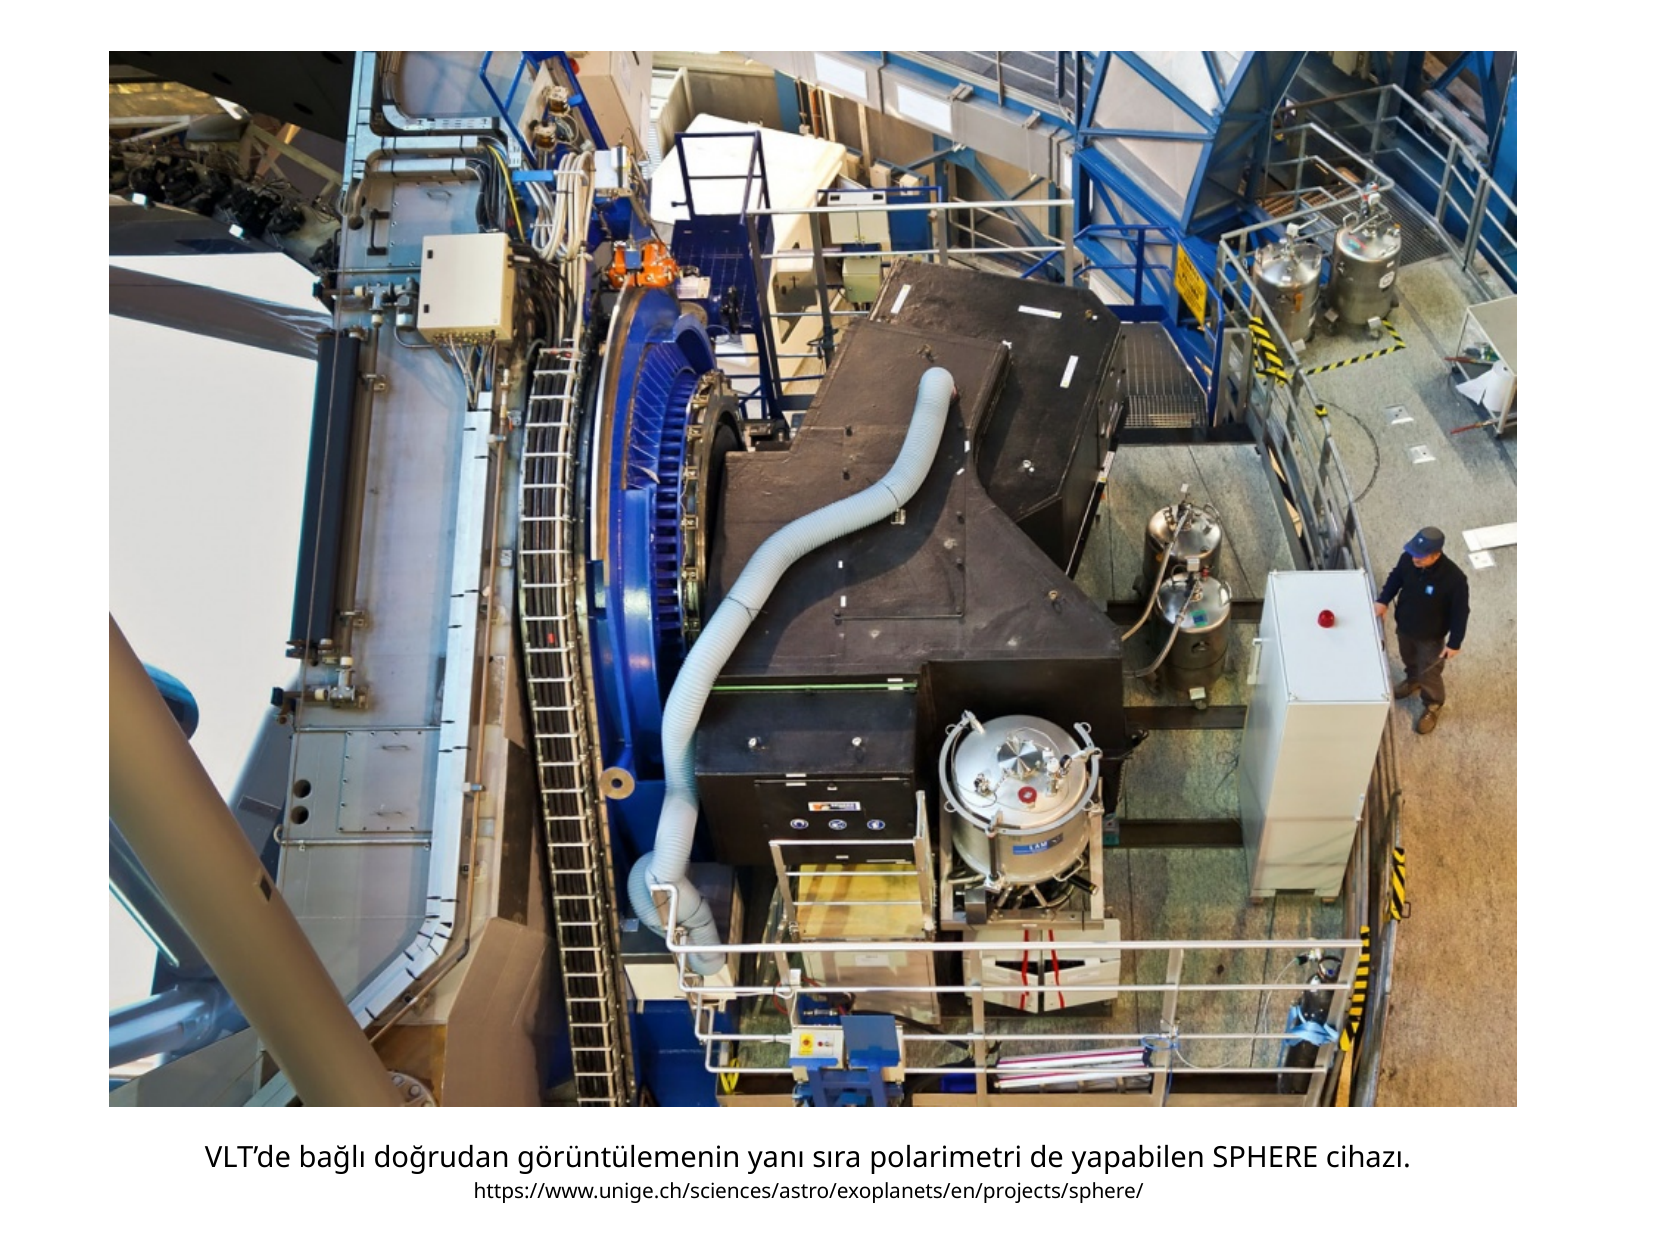

VLT’de bağlı doğrudan görüntülemenin yanı sıra polarimetri de yapabilen SPHERE cihazı.
https://www.unige.ch/sciences/astro/exoplanets/en/projects/sphere/